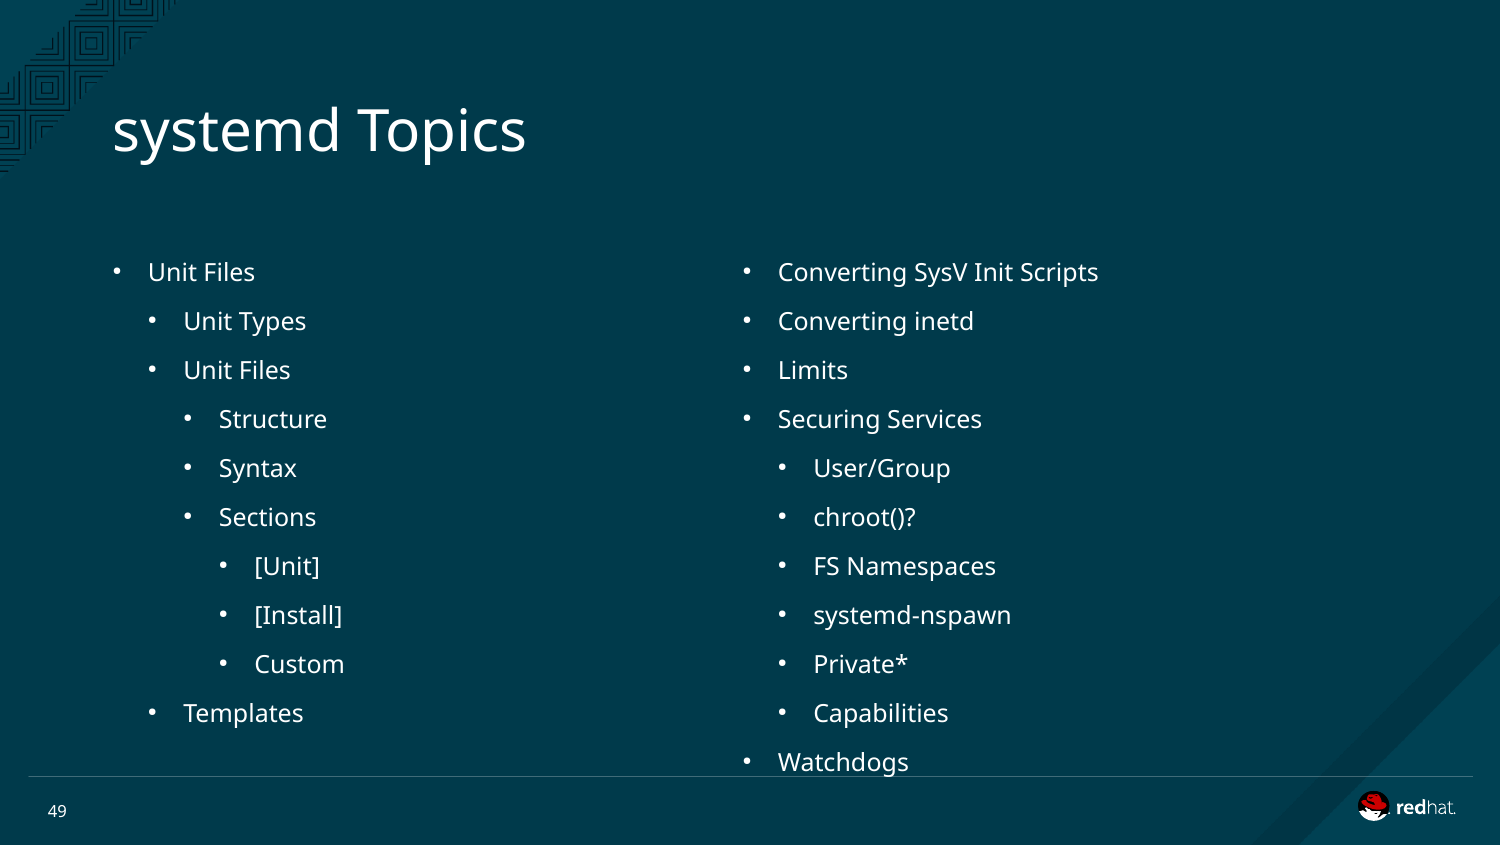

# systemd Topics
Unit Files
Unit Types
Unit Files
Structure
Syntax
Sections
[Unit]
[Install]
Custom
Templates
Converting SysV Init Scripts
Converting inetd
Limits
Securing Services
User/Group
chroot()?
FS Namespaces
systemd-nspawn
Private*
Capabilities
Watchdogs
49